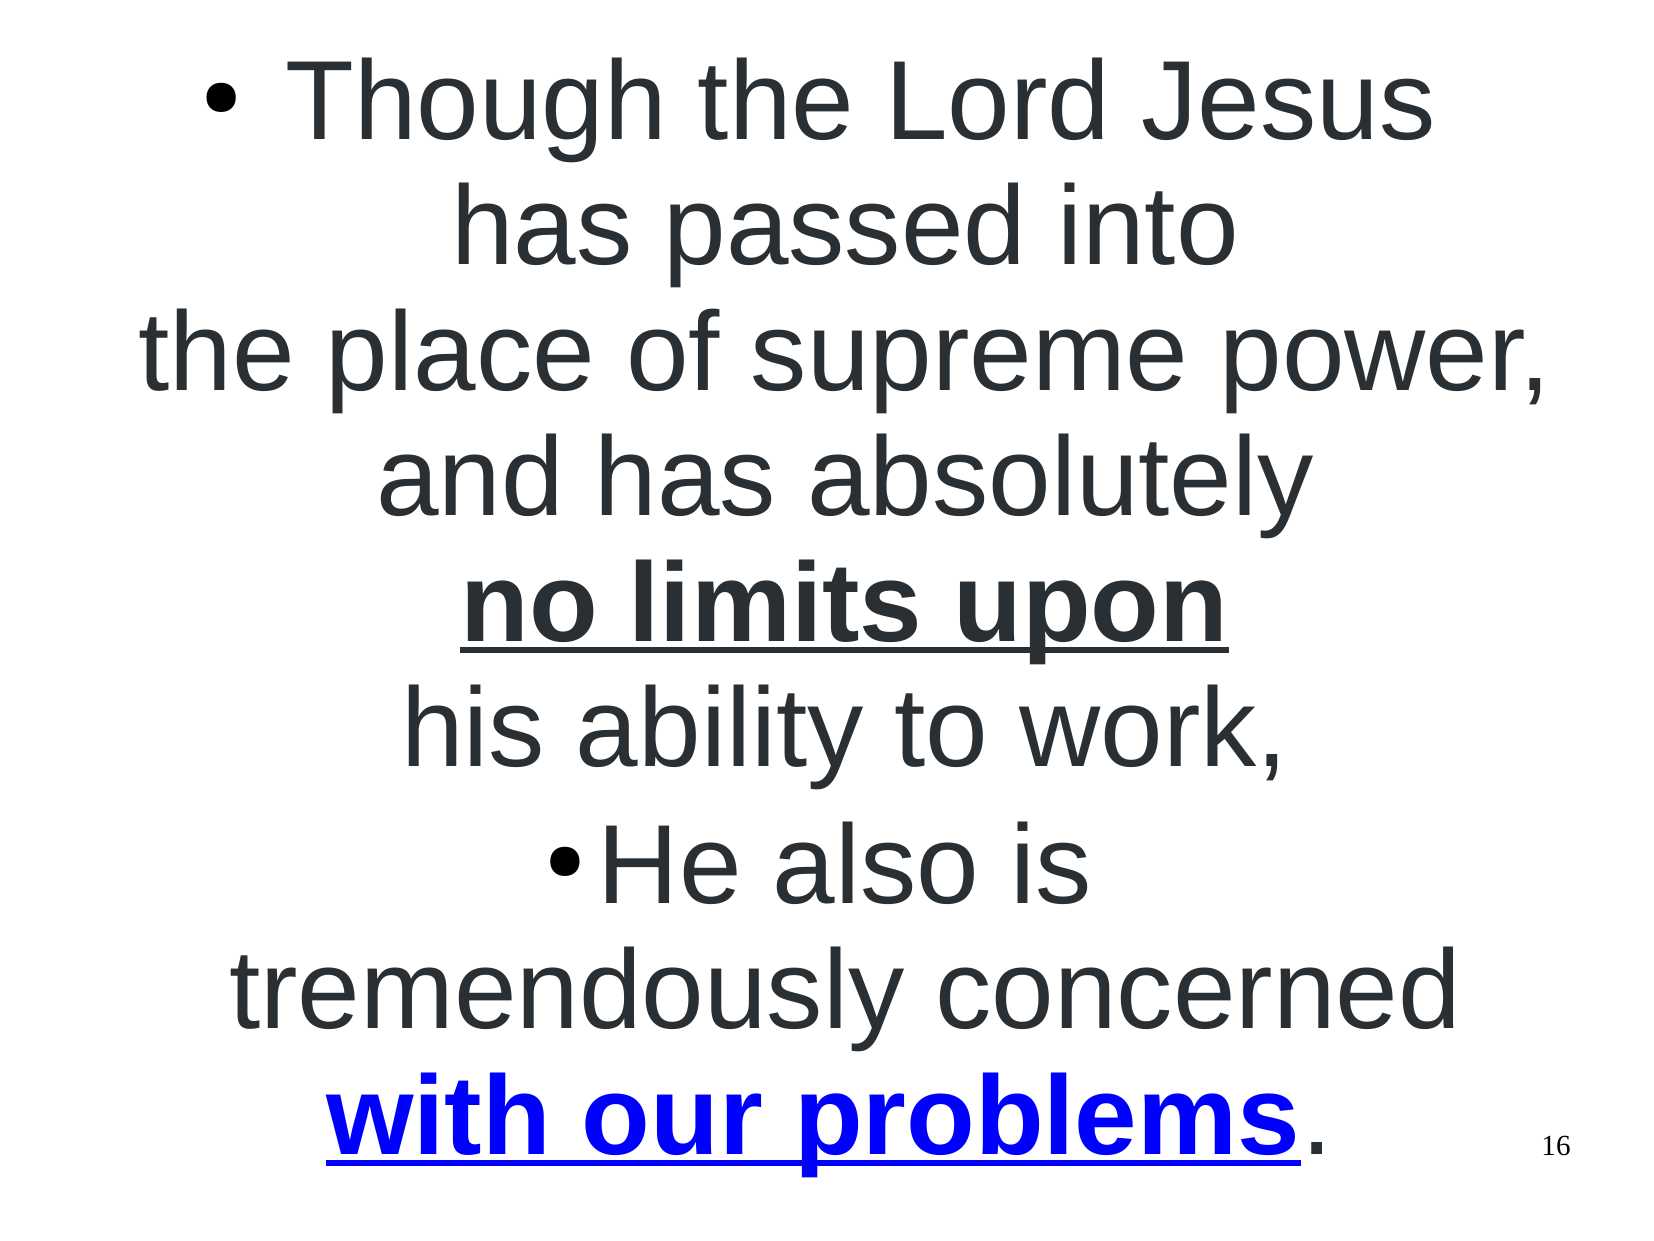

# Though the Lord Jesus has passed into the place of supreme power, and has absolutely no limits upon his ability to work,
He also is
tremendously concerned
with our problems.
16